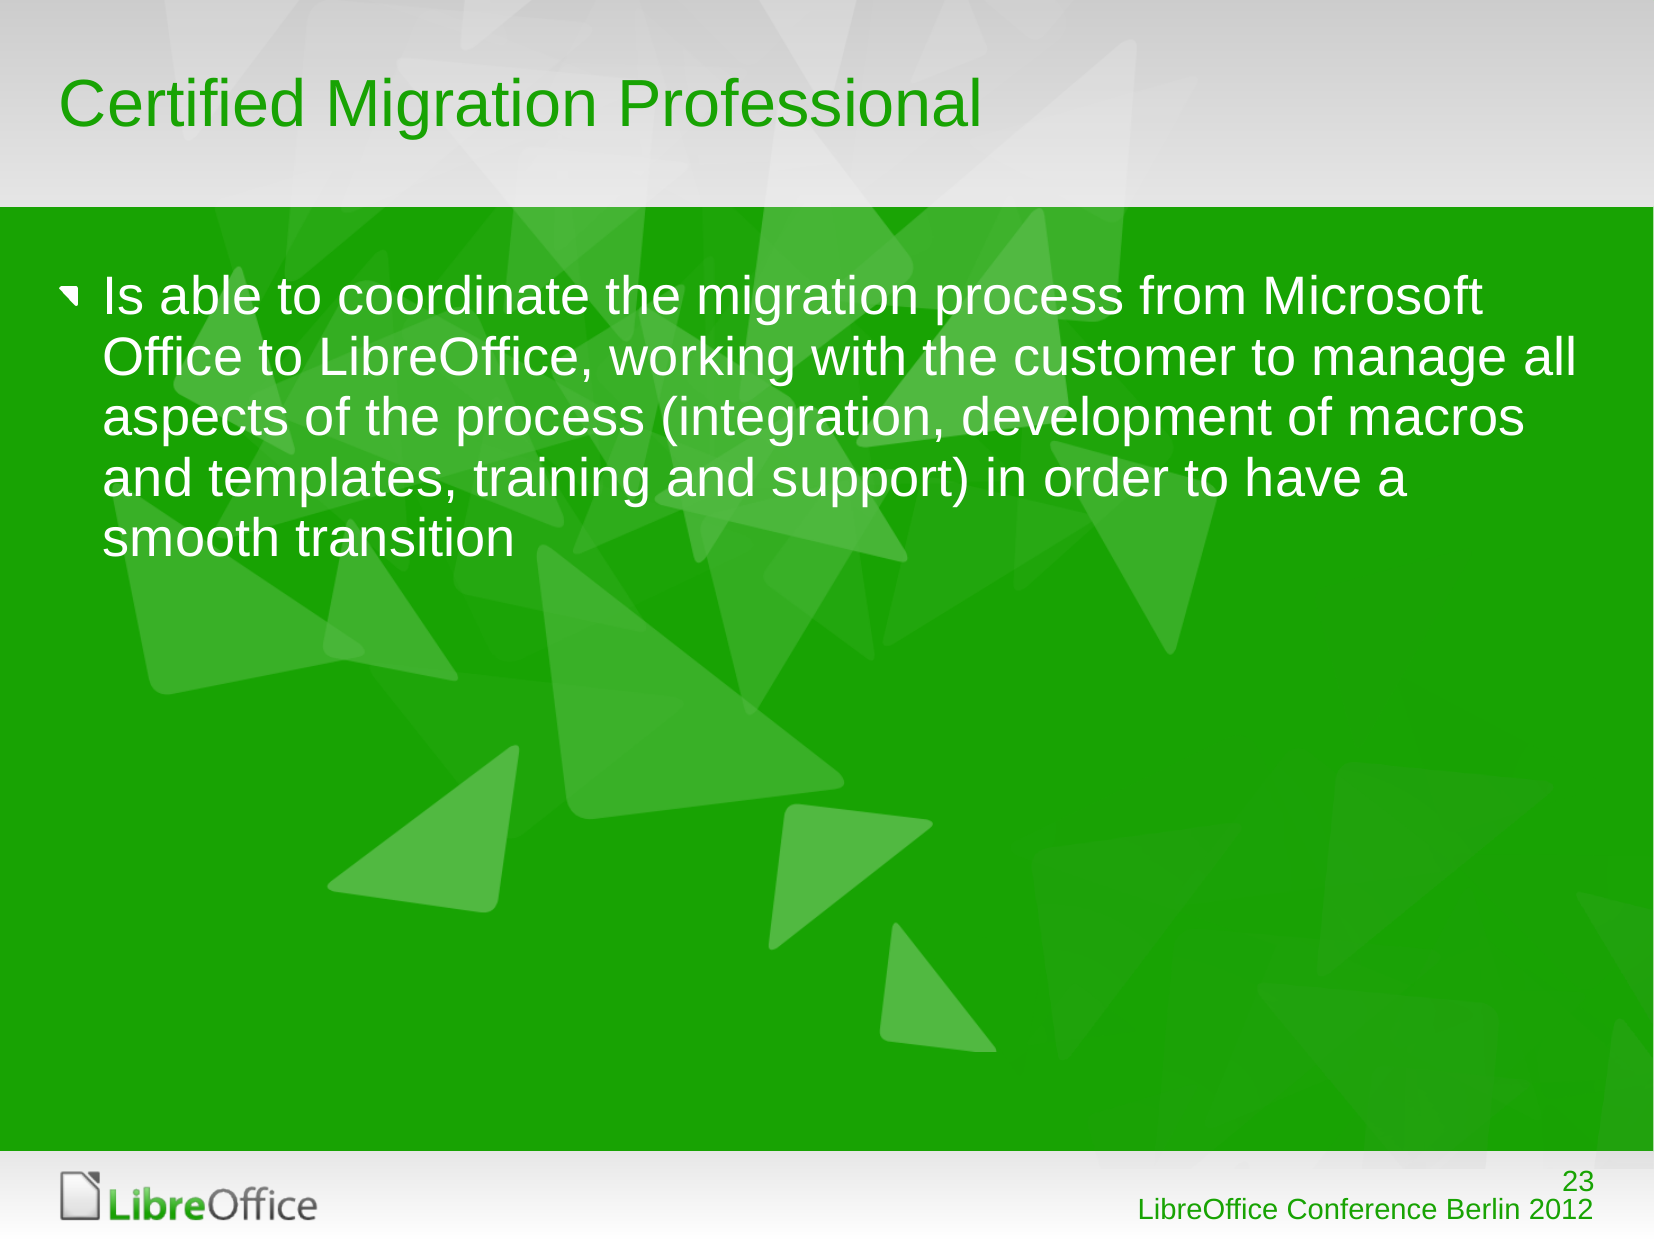

# Certified Migration Professional
Is able to coordinate the migration process from Microsoft Office to LibreOffice, working with the customer to manage all aspects of the process (integration, development of macros and templates, training and support) in order to have a smooth transition
23
LibreOffice Conference Berlin 2012